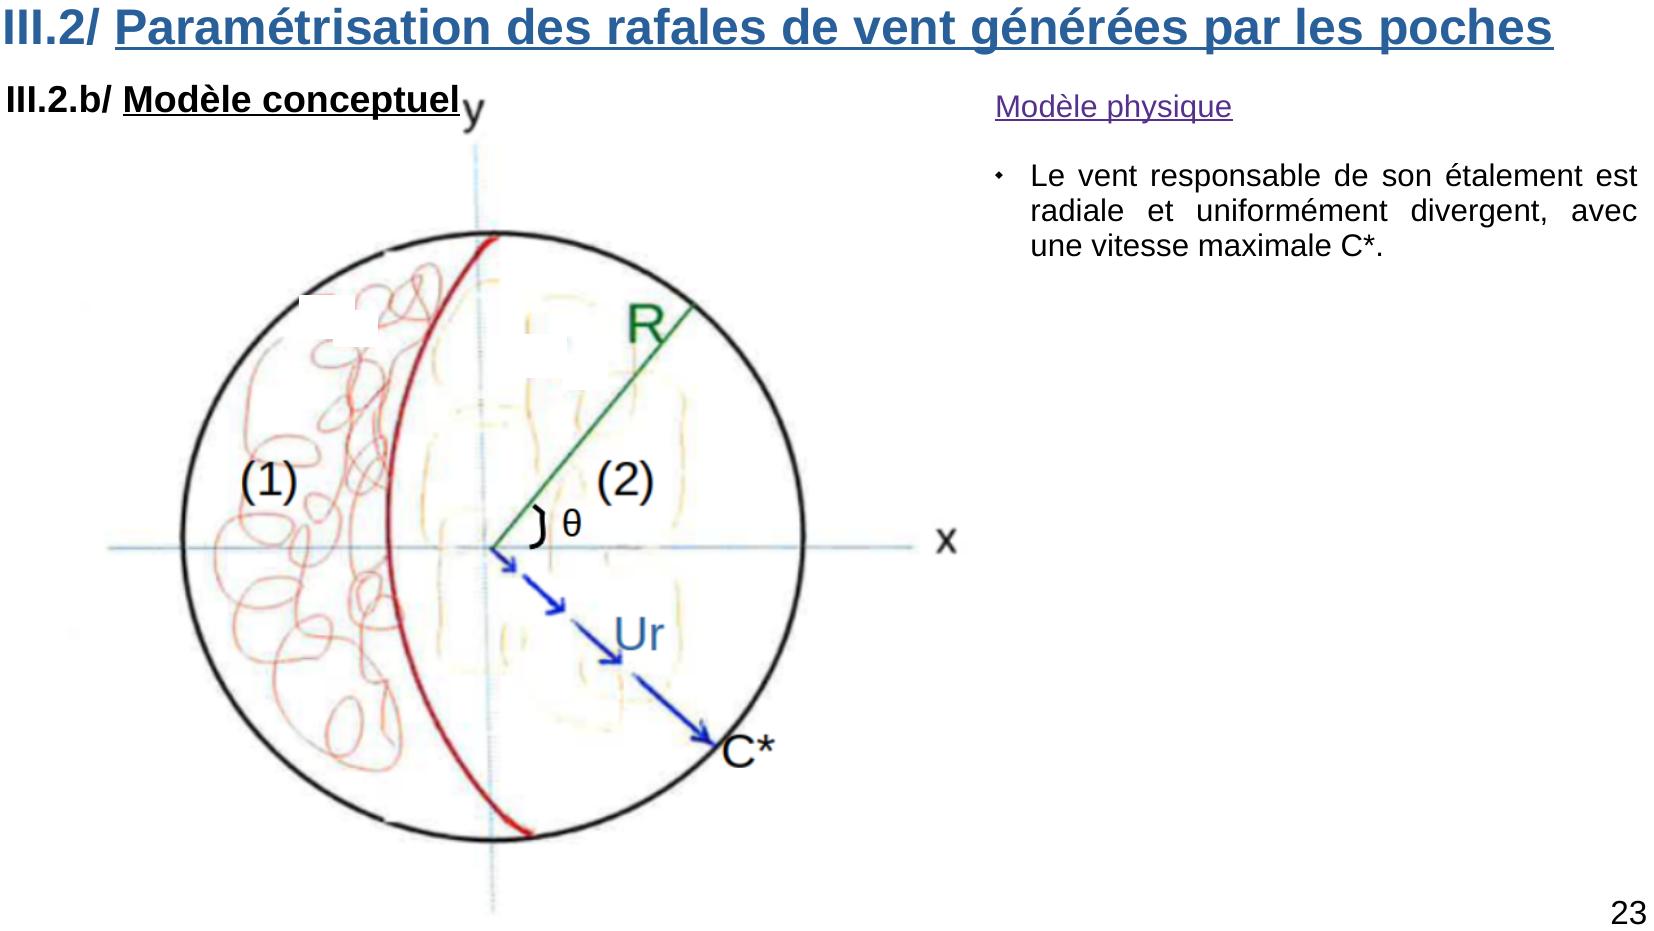

III.2/ Paramétrisation des rafales de vent générées par les poches
III.2.b/ Modèle conceptuel
Modèle physique
Le vent responsable de son étalement est radiale et uniformément divergent, avec une vitesse maximale C*.
23